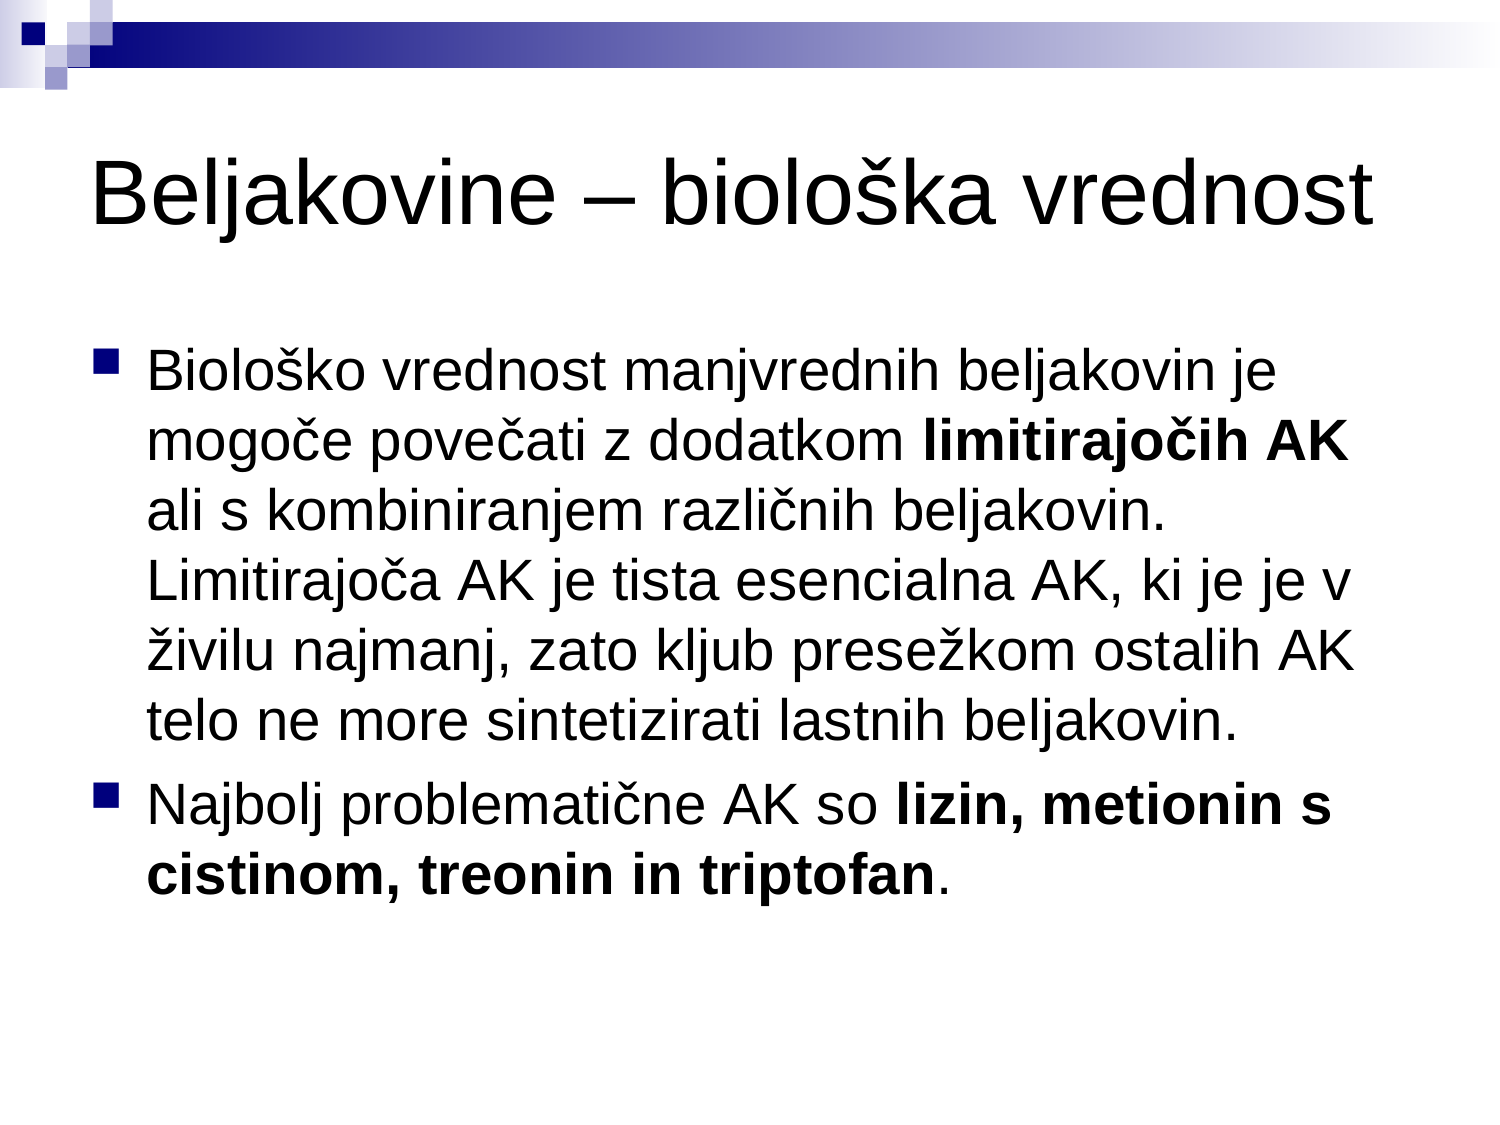

# Beljakovine – biološka vrednost
Biološko vrednost manjvrednih beljakovin je mogoče povečati z dodatkom limitirajočih AK ali s kombiniranjem različnih beljakovin. Limitirajoča AK je tista esencialna AK, ki je je v živilu najmanj, zato kljub presežkom ostalih AK telo ne more sintetizirati lastnih beljakovin.
Najbolj problematične AK so lizin, metionin s cistinom, treonin in triptofan.